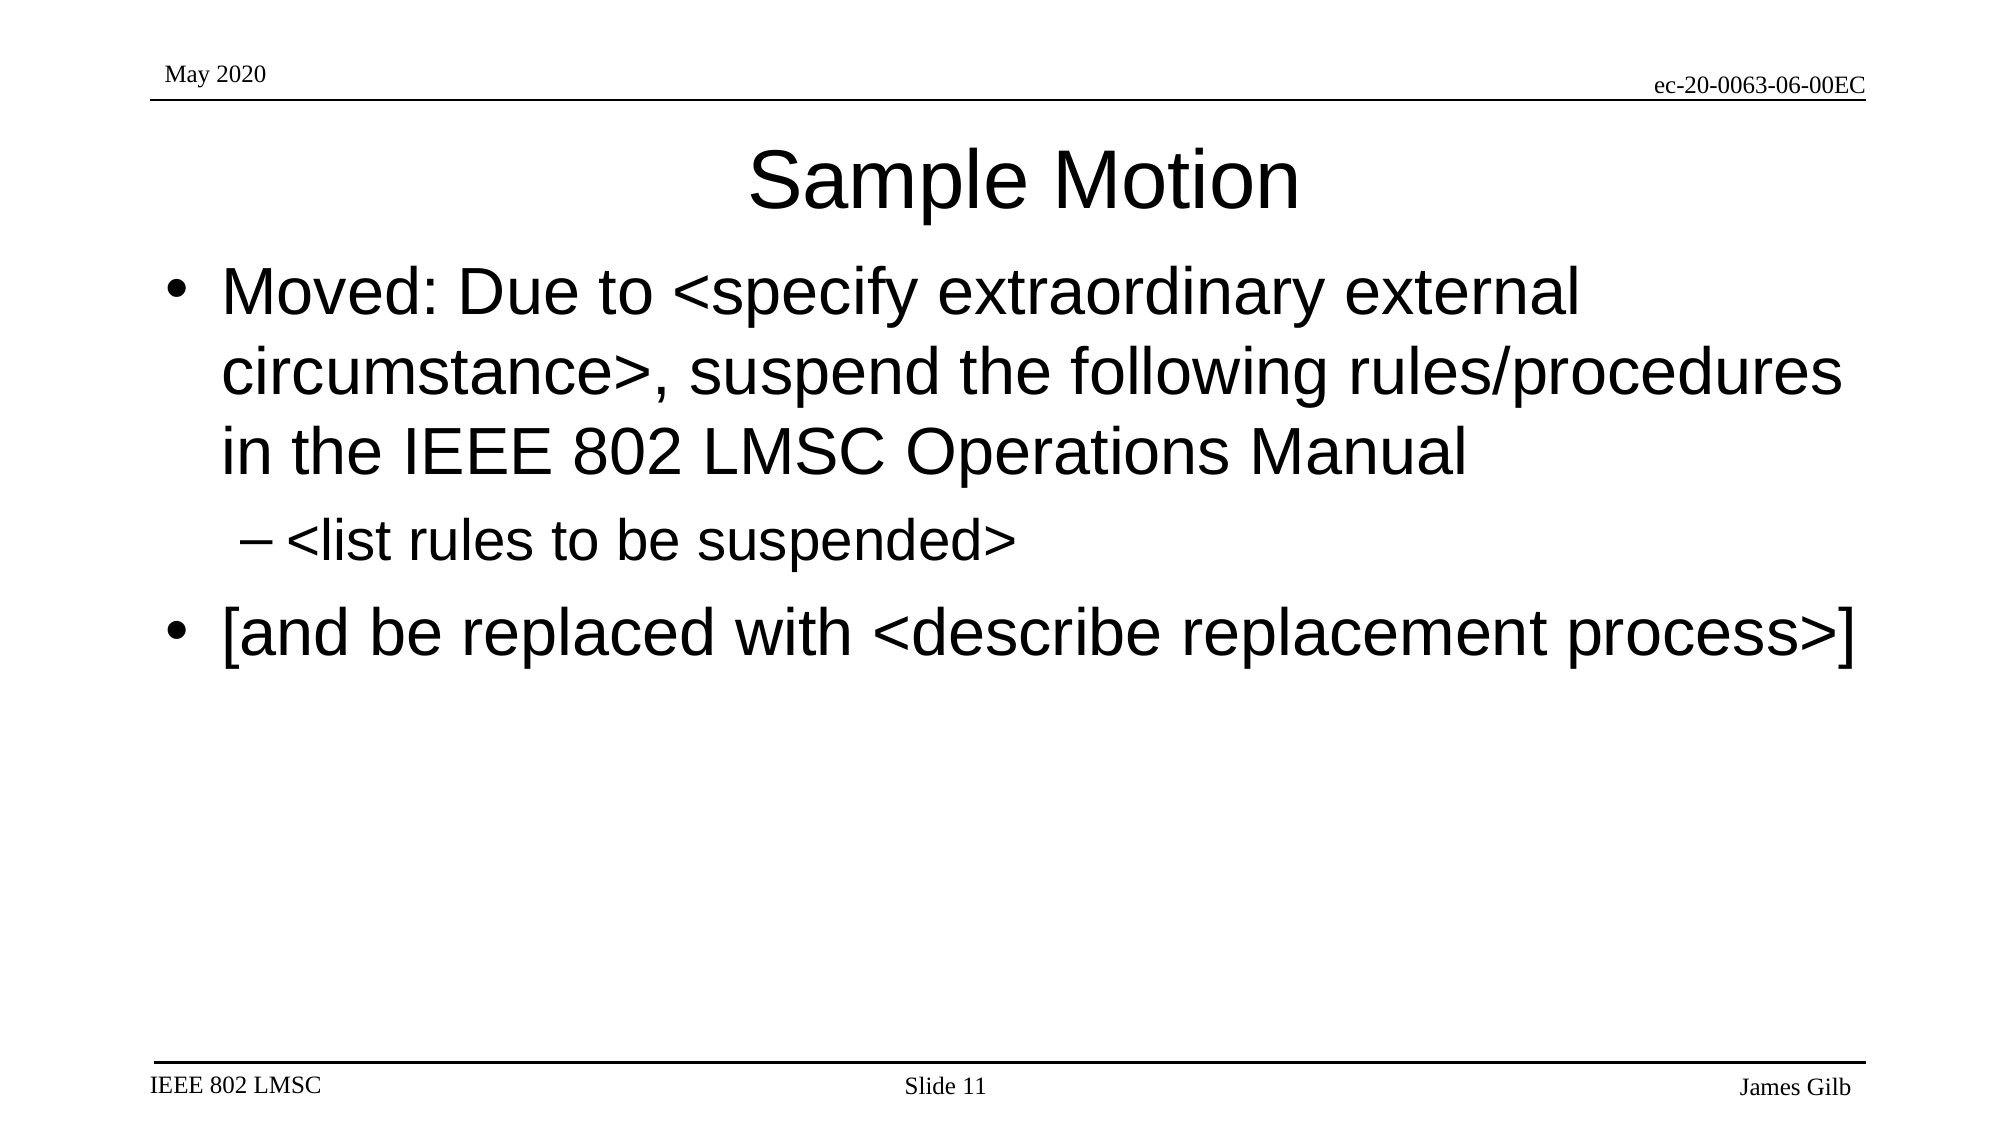

# Sample Motion
Moved: Due to <specify extraordinary external circumstance>, suspend the following rules/procedures in the IEEE 802 LMSC Operations Manual
<list rules to be suspended>
[and be replaced with <describe replacement process>]
11